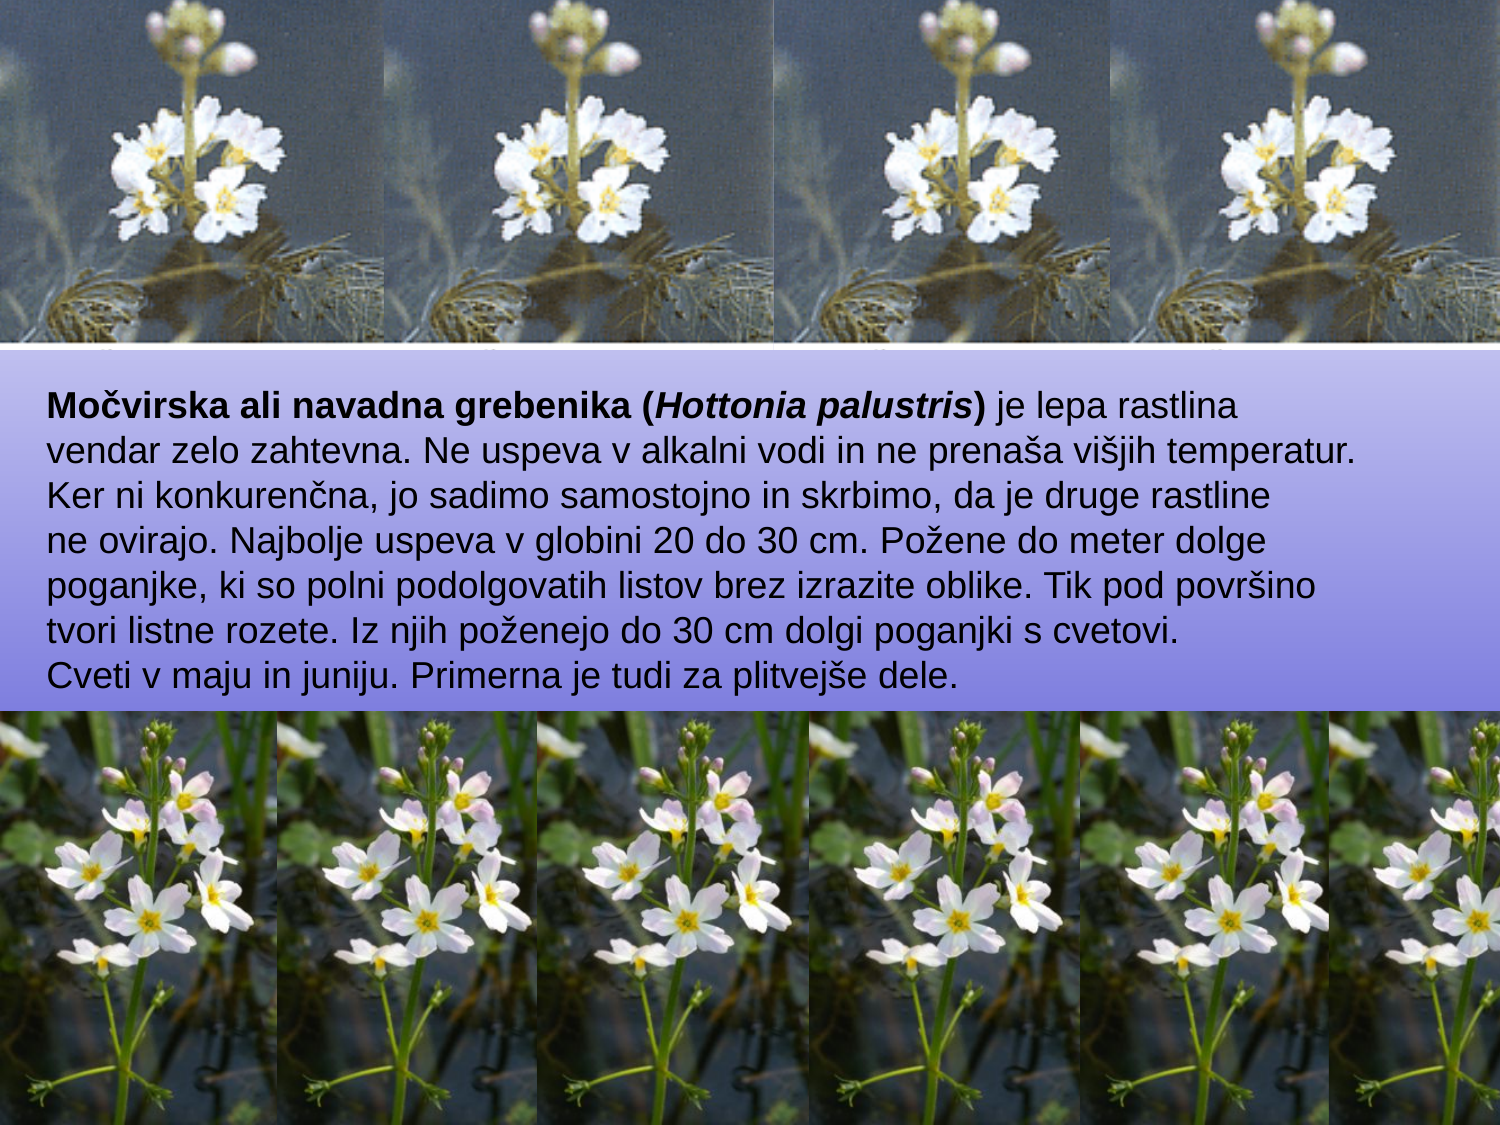

Močvirska ali navadna grebenika (Hottonia palustris) je lepa rastlina
vendar zelo zahtevna. Ne uspeva v alkalni vodi in ne prenaša višjih temperatur.
Ker ni konkurenčna, jo sadimo samostojno in skrbimo, da je druge rastline
ne ovirajo. Najbolje uspeva v globini 20 do 30 cm. Požene do meter dolge
poganjke, ki so polni podolgovatih listov brez izrazite oblike. Tik pod površino
tvori listne rozete. Iz njih poženejo do 30 cm dolgi poganjki s cvetovi.
Cveti v maju in juniju. Primerna je tudi za plitvejše dele.